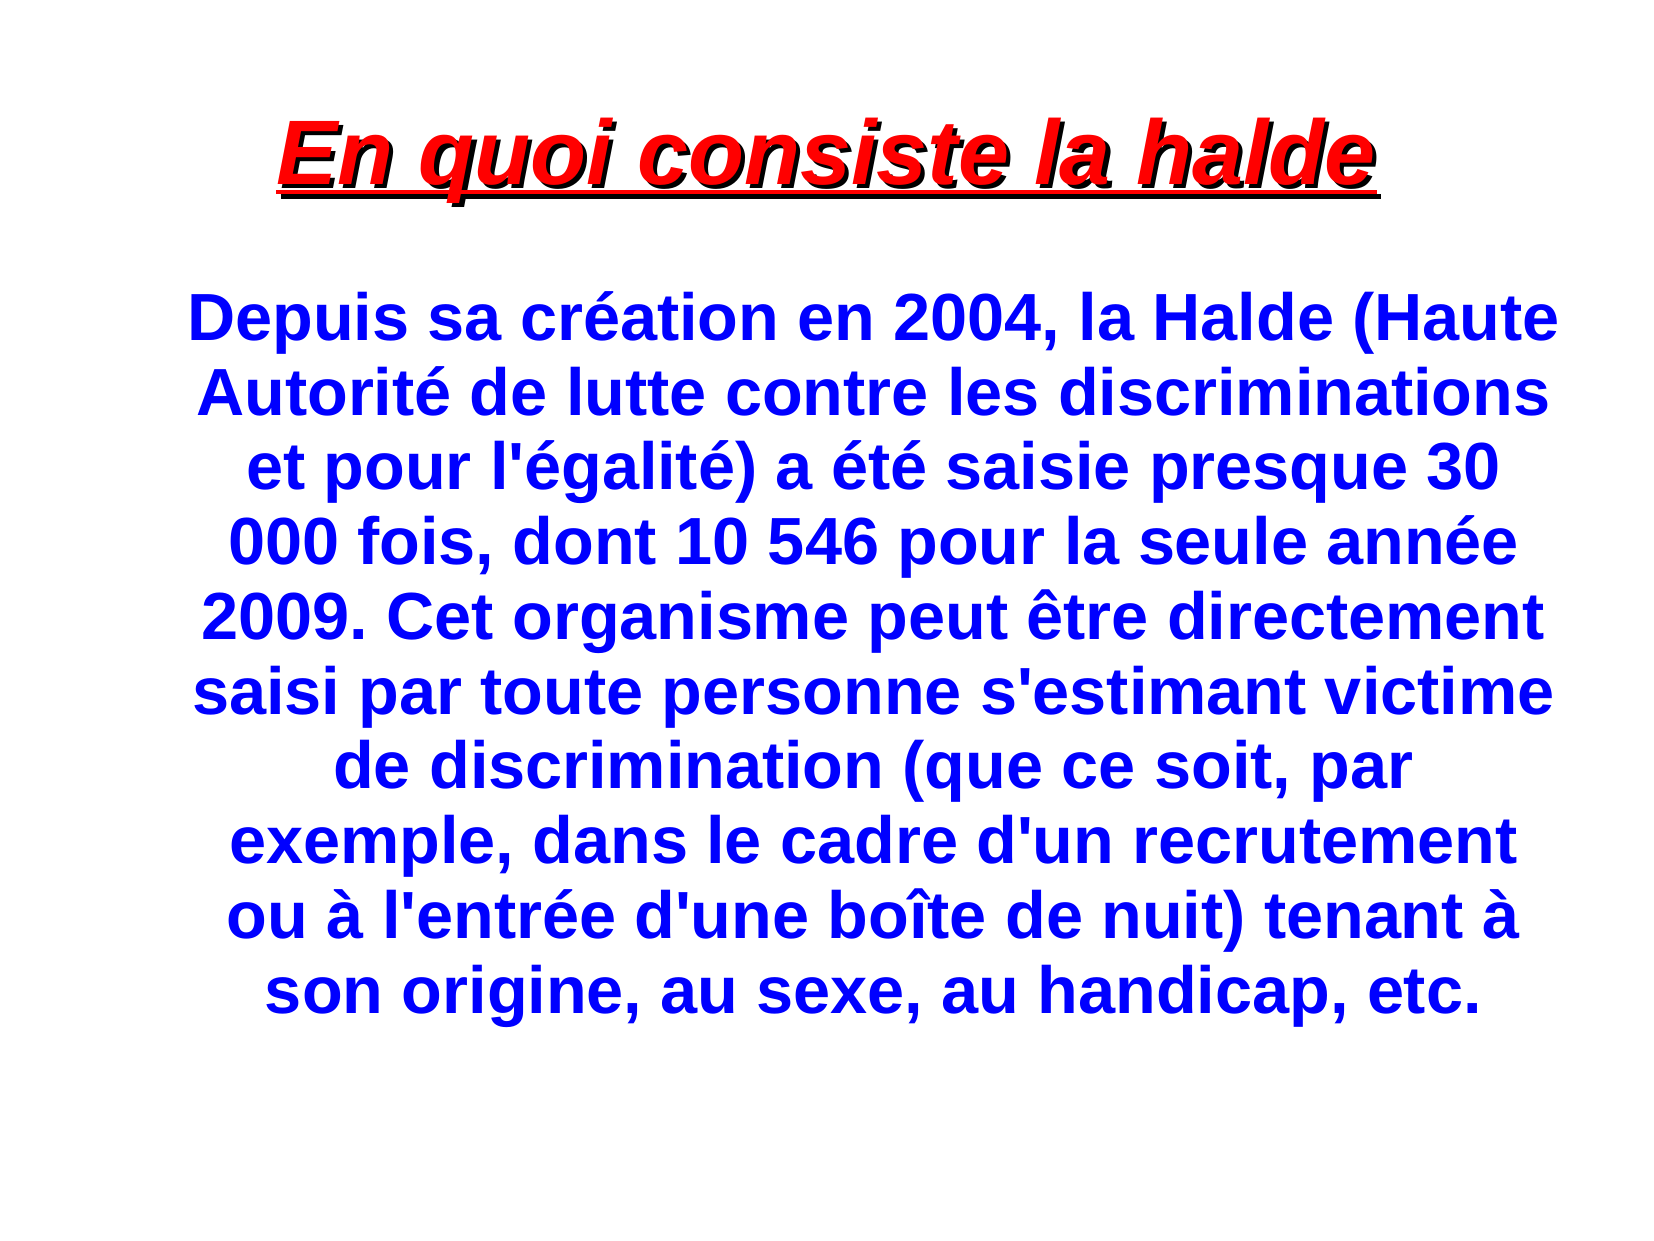

# En quoi consiste la halde
Depuis sa création en 2004, la Halde (Haute Autorité de lutte contre les discriminations et pour l'égalité) a été saisie presque 30 000 fois, dont 10 546 pour la seule année 2009. Cet organisme peut être directement saisi par toute personne s'estimant victime de discrimination (que ce soit, par exemple, dans le cadre d'un recrutement ou à l'entrée d'une boîte de nuit) tenant à son origine, au sexe, au handicap, etc.